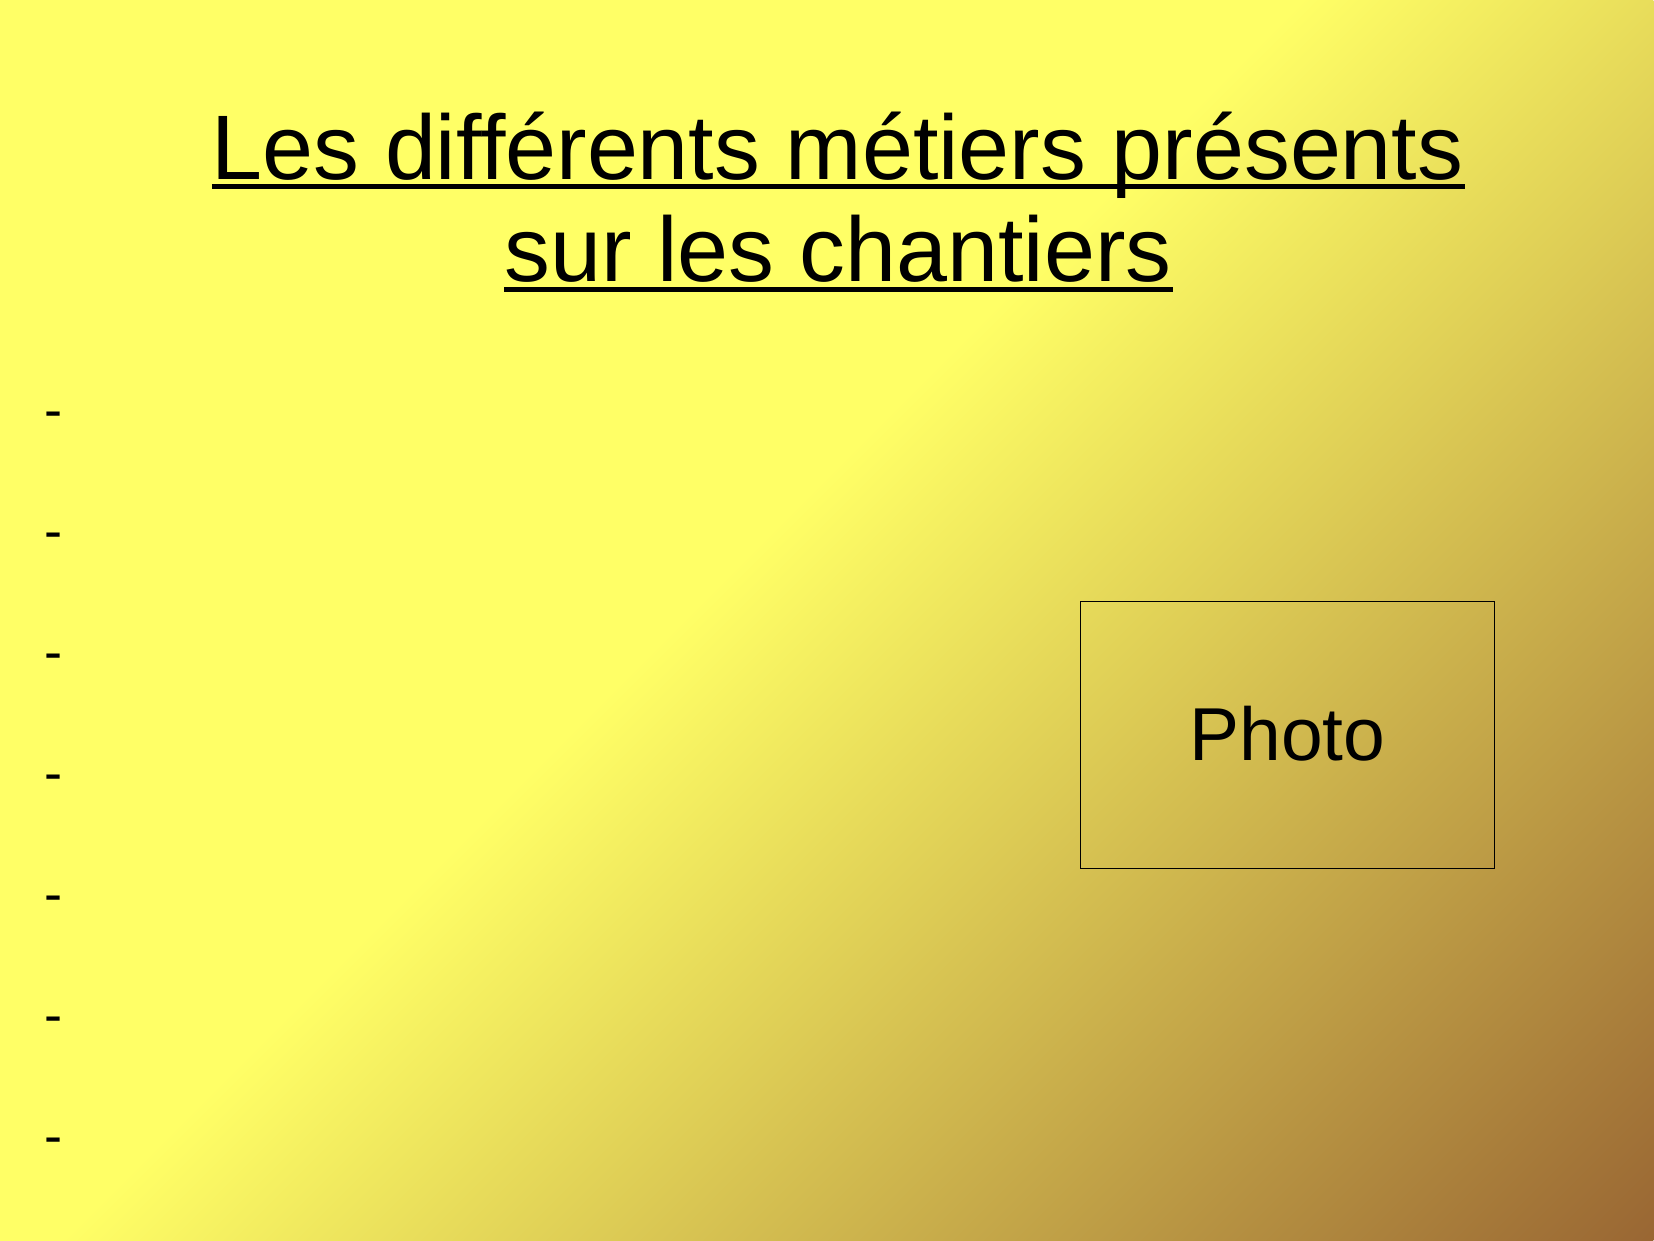

Les différents métiers présents sur les chantiers
-
-
-
-
-
-
-
Photo